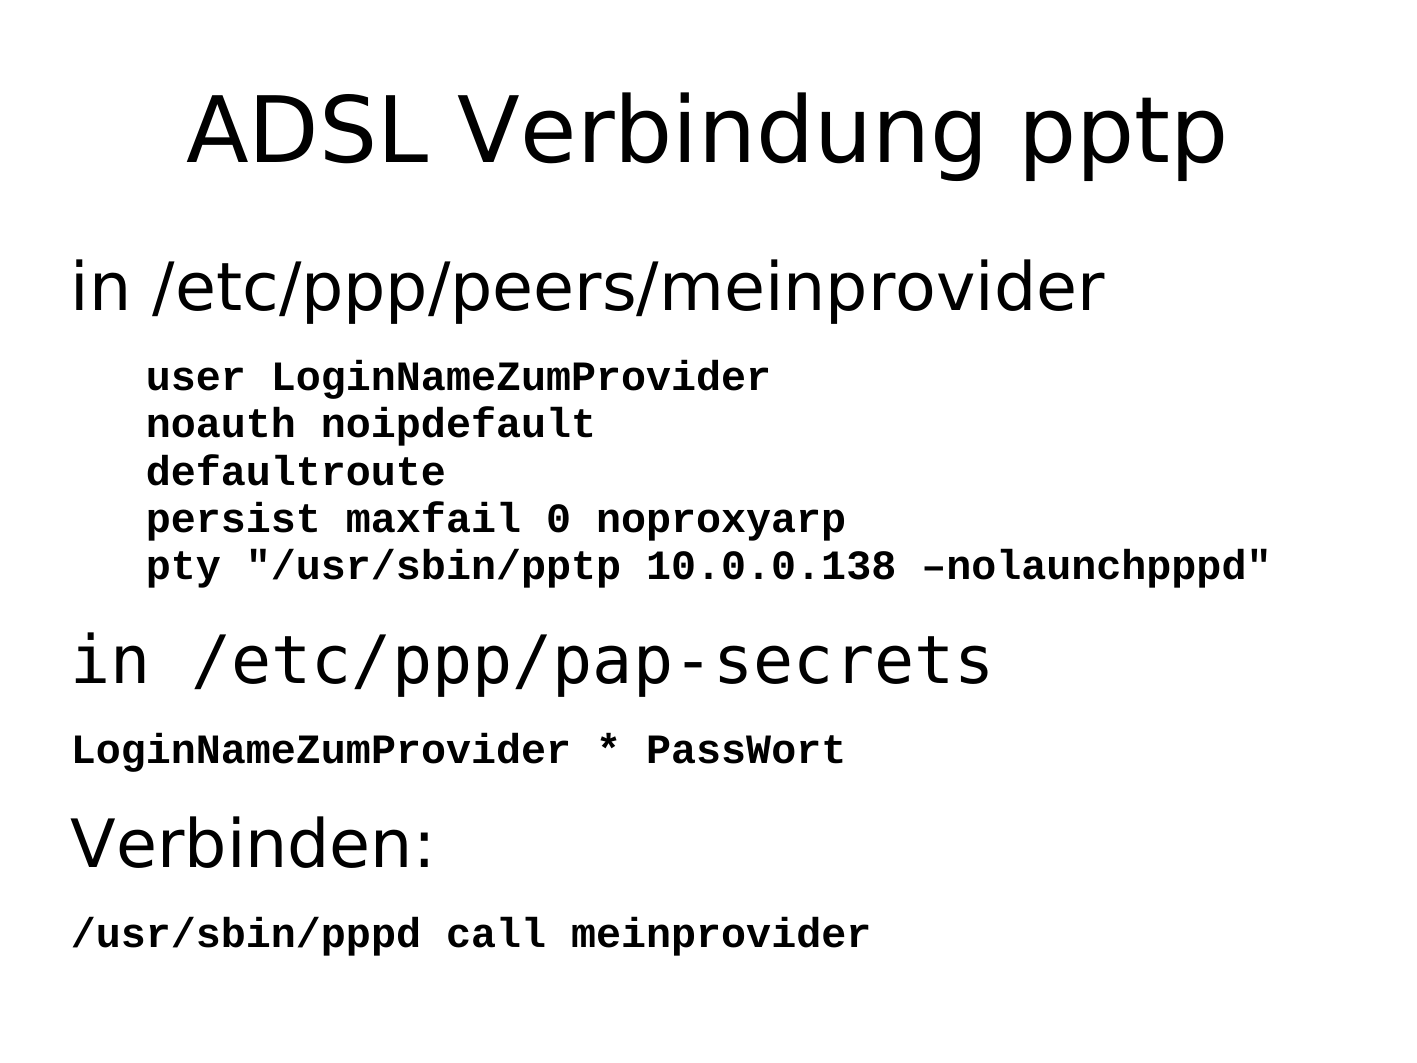

# ADSL Verbindung pptp
in /etc/ppp/peers/meinprovider
 	user LoginNameZumProvider
	noauth noipdefault
	defaultroute
	persist maxfail 0 noproxyarp
	pty "/usr/sbin/pptp 10.0.0.138 –nolaunchpppd"
in /etc/ppp/pap-secrets
LoginNameZumProvider * PassWort
Verbinden:
/usr/sbin/pppd call meinprovider